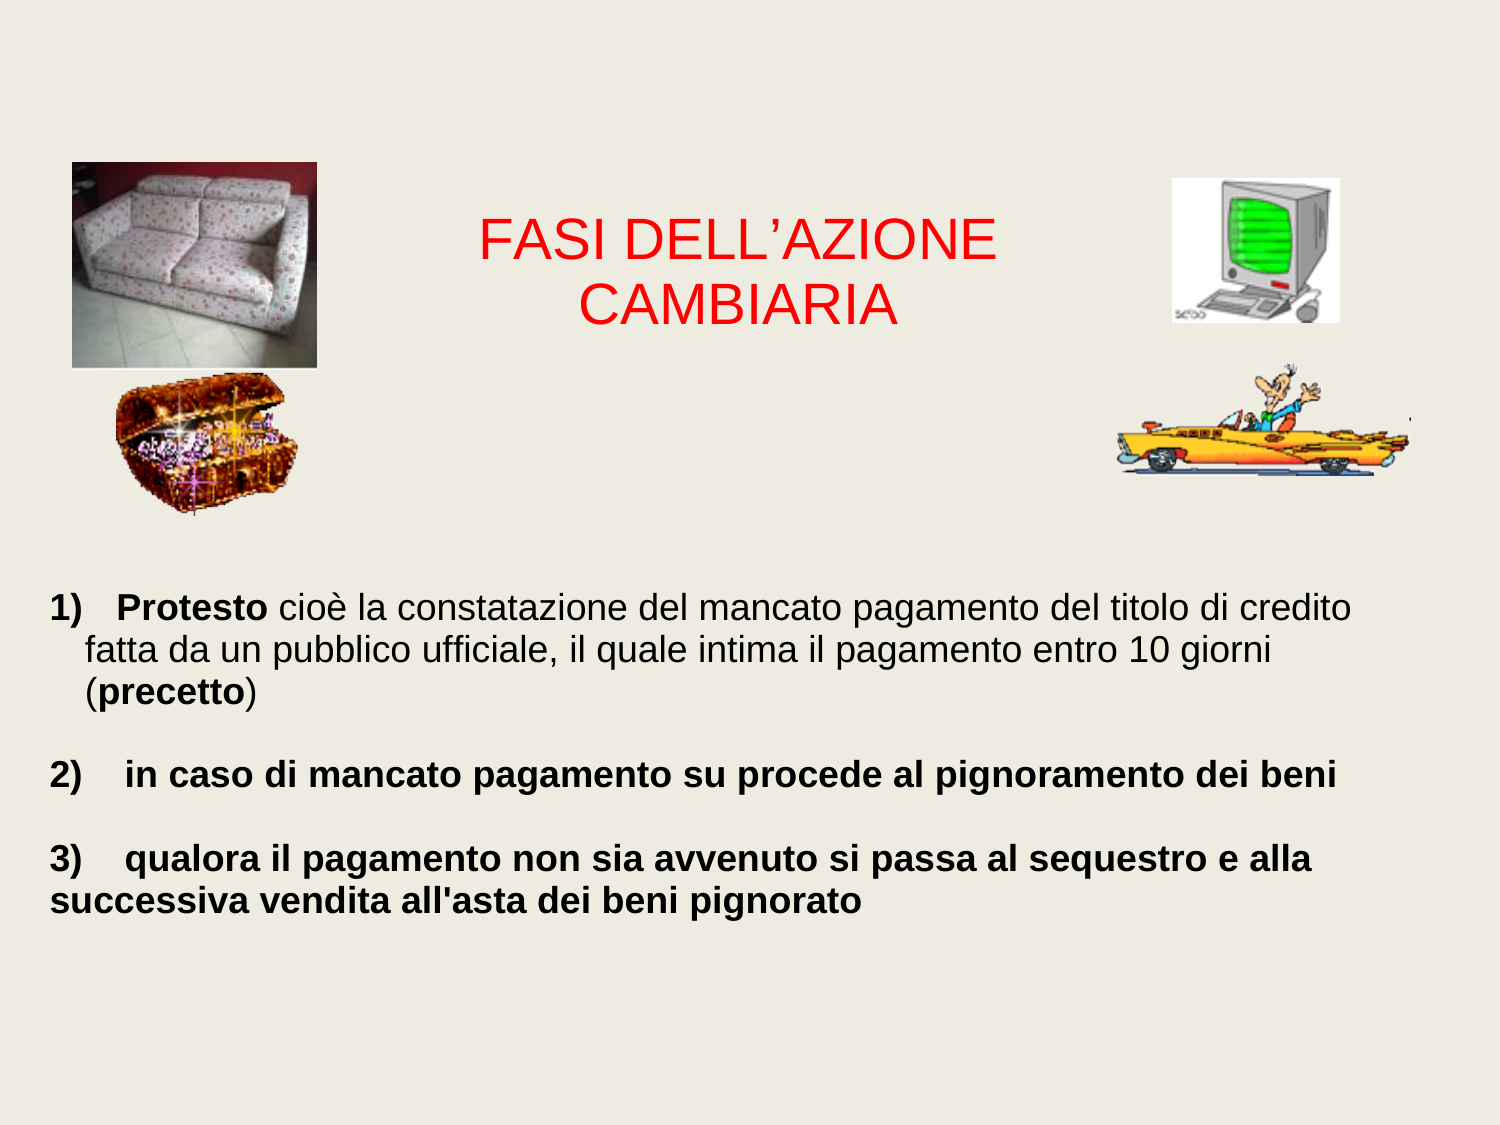

FASI DELL’AZIONE CAMBIARIA
 Protesto cioè la constatazione del mancato pagamento del titolo di credito fatta da un pubblico ufficiale, il quale intima il pagamento entro 10 giorni (precetto)
2) in caso di mancato pagamento su procede al pignoramento dei beni
3) qualora il pagamento non sia avvenuto si passa al sequestro e alla successiva vendita all'asta dei beni pignorato